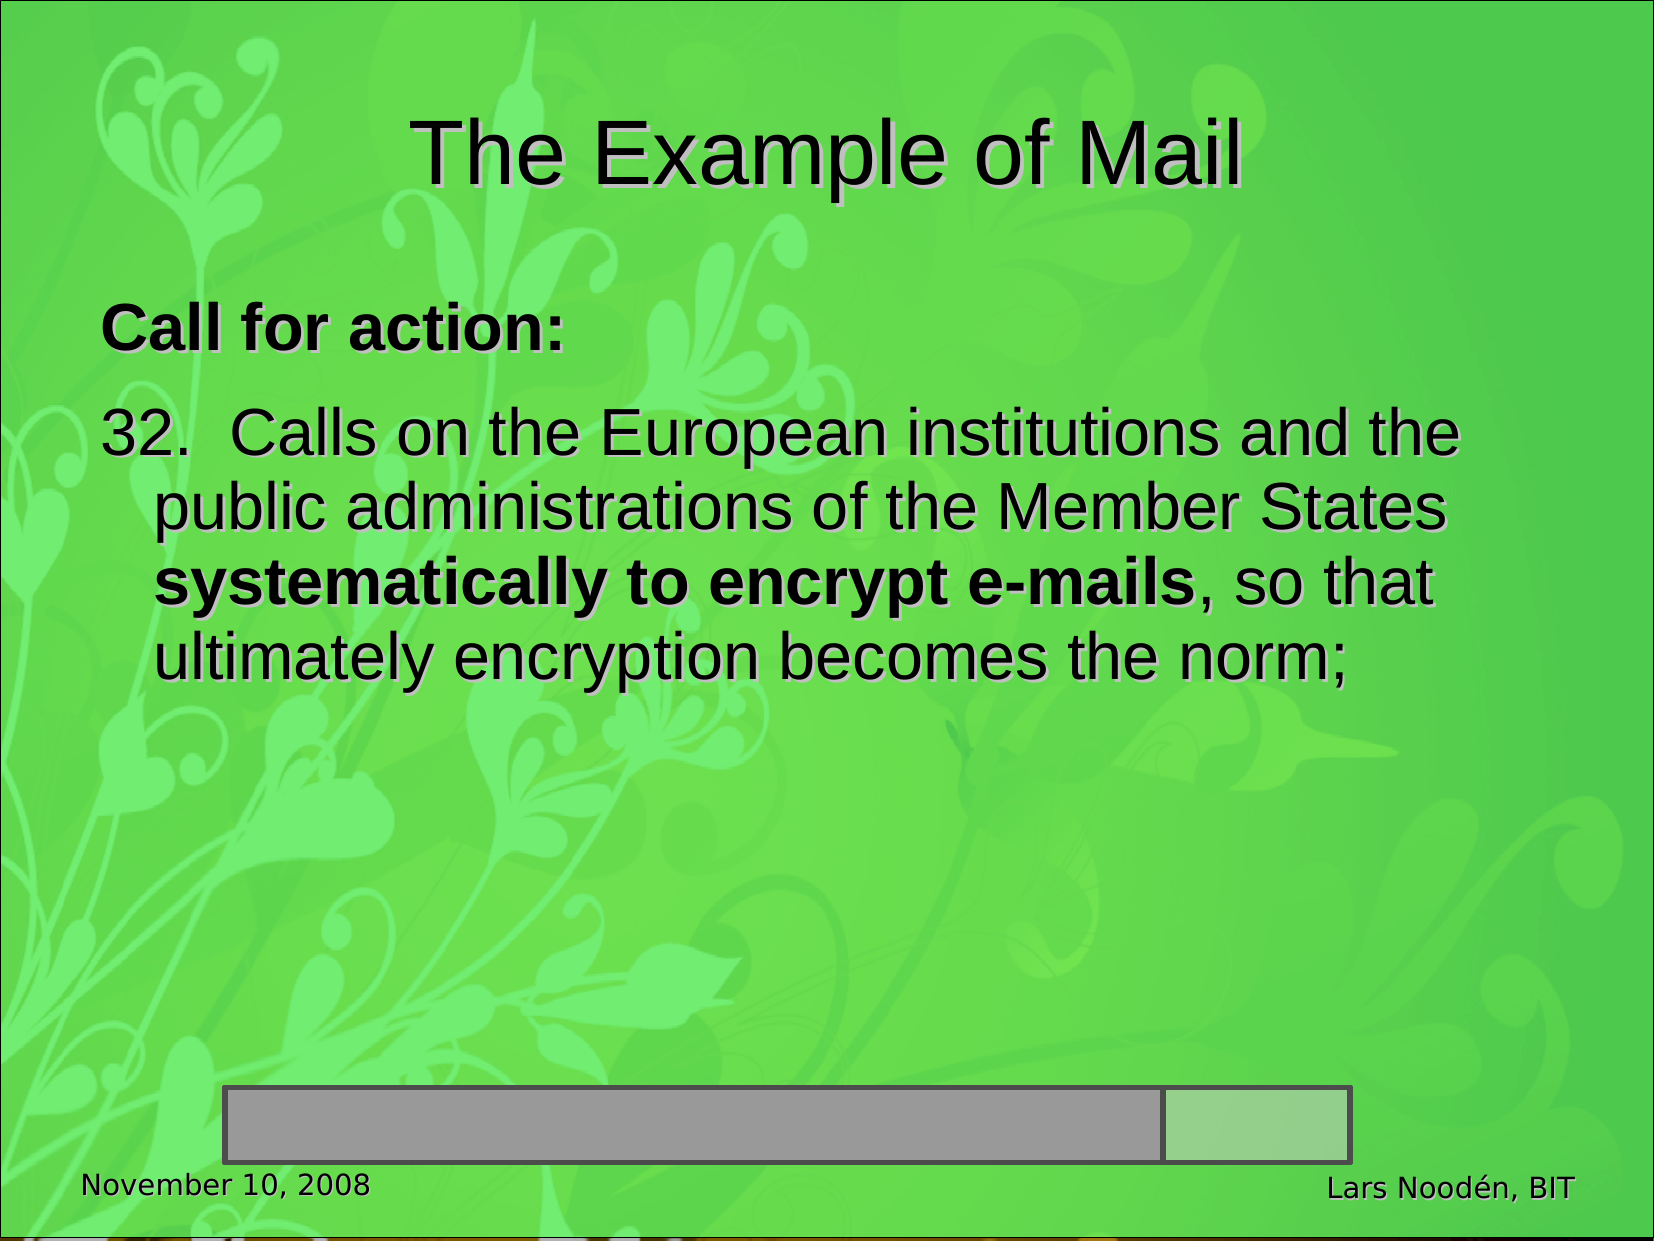

# The Example of Mail
Call for action:
32. Calls on the European institutions and the public administrations of the Member States systematically to encrypt e-mails, so that ultimately encryption becomes the norm;